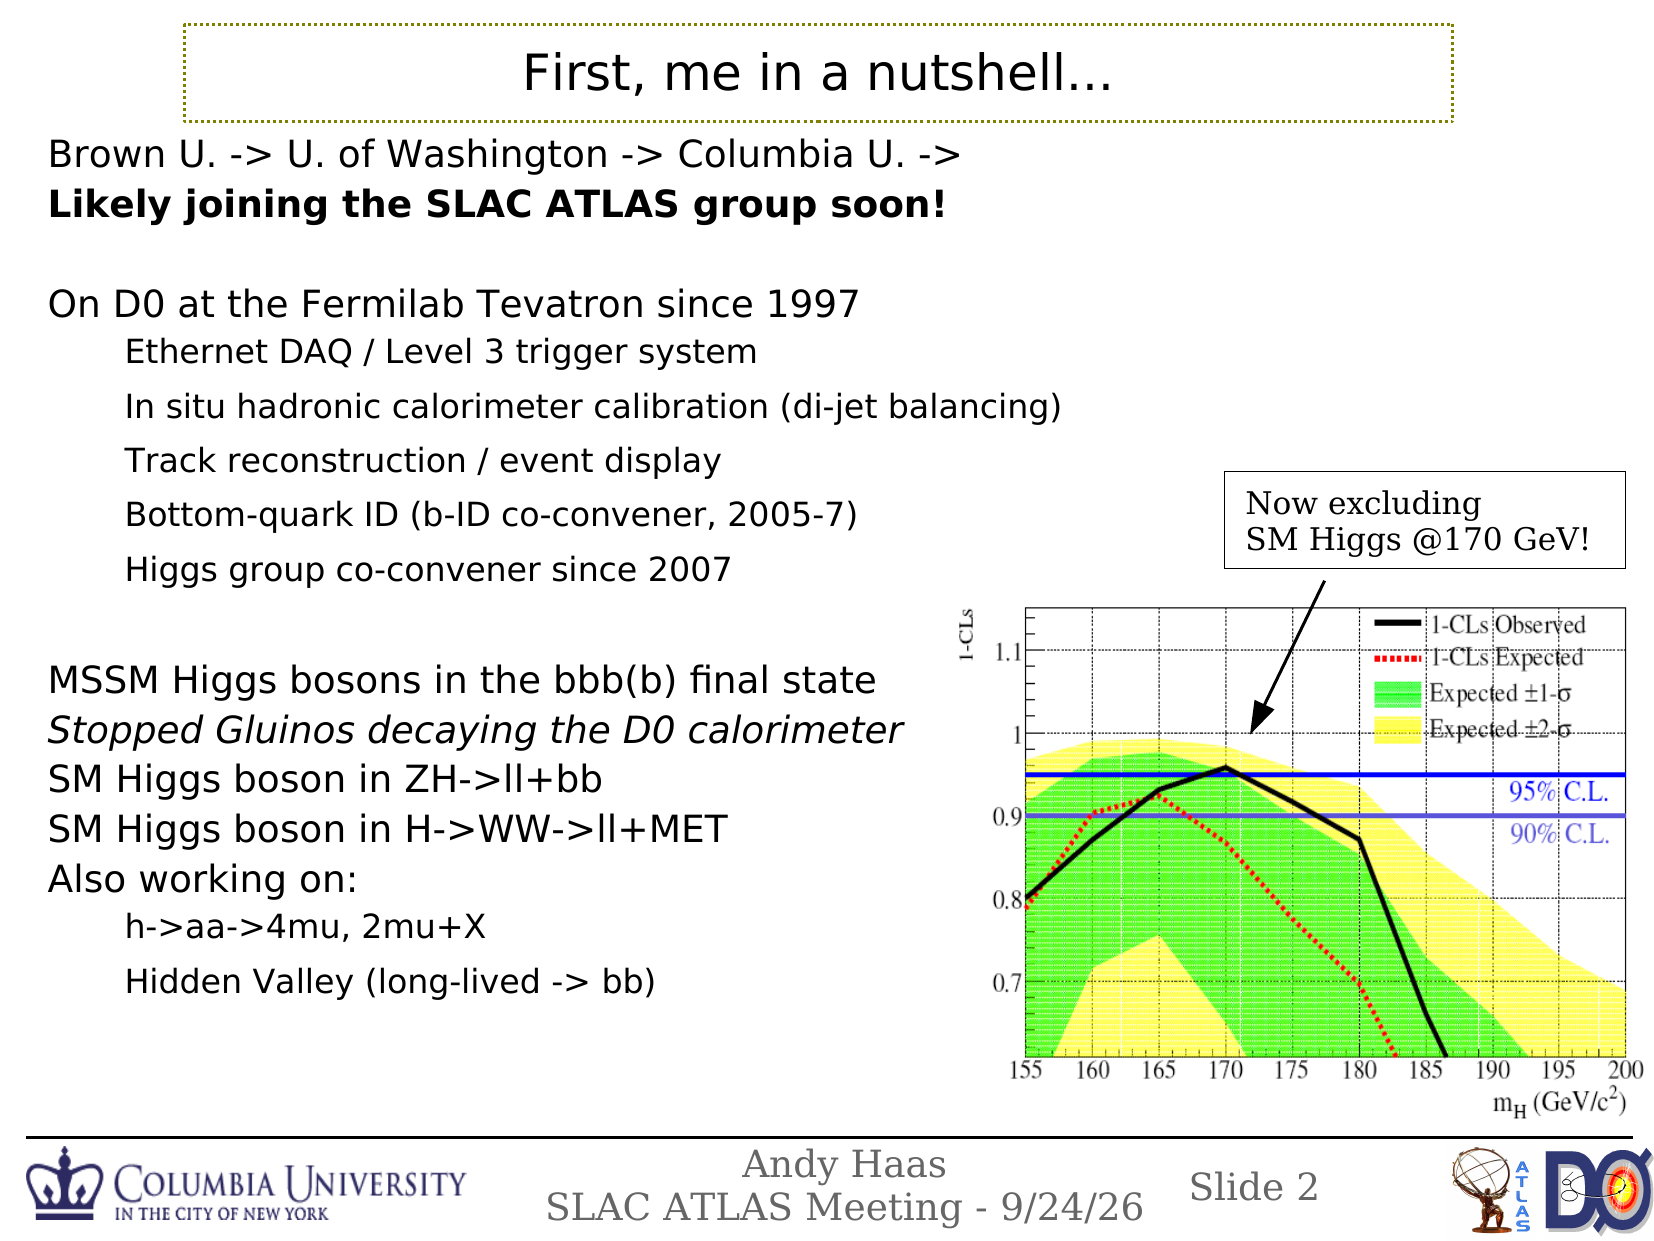

# First, me in a nutshell...
Brown U. -> U. of Washington -> Columbia U. ->
Likely joining the SLAC ATLAS group soon!
On D0 at the Fermilab Tevatron since 1997
Ethernet DAQ / Level 3 trigger system
In situ hadronic calorimeter calibration (di-jet balancing)
Track reconstruction / event display
Bottom-quark ID (b-ID co-convener, 2005-7)
Higgs group co-convener since 2007
MSSM Higgs bosons in the bbb(b) final state
Stopped Gluinos decaying the D0 calorimeter
SM Higgs boson in ZH->ll+bb
SM Higgs boson in H->WW->ll+MET
Also working on:
h->aa->4mu, 2mu+X
Hidden Valley (long-lived -> bb)
Now excluding
SM Higgs @170 GeV!